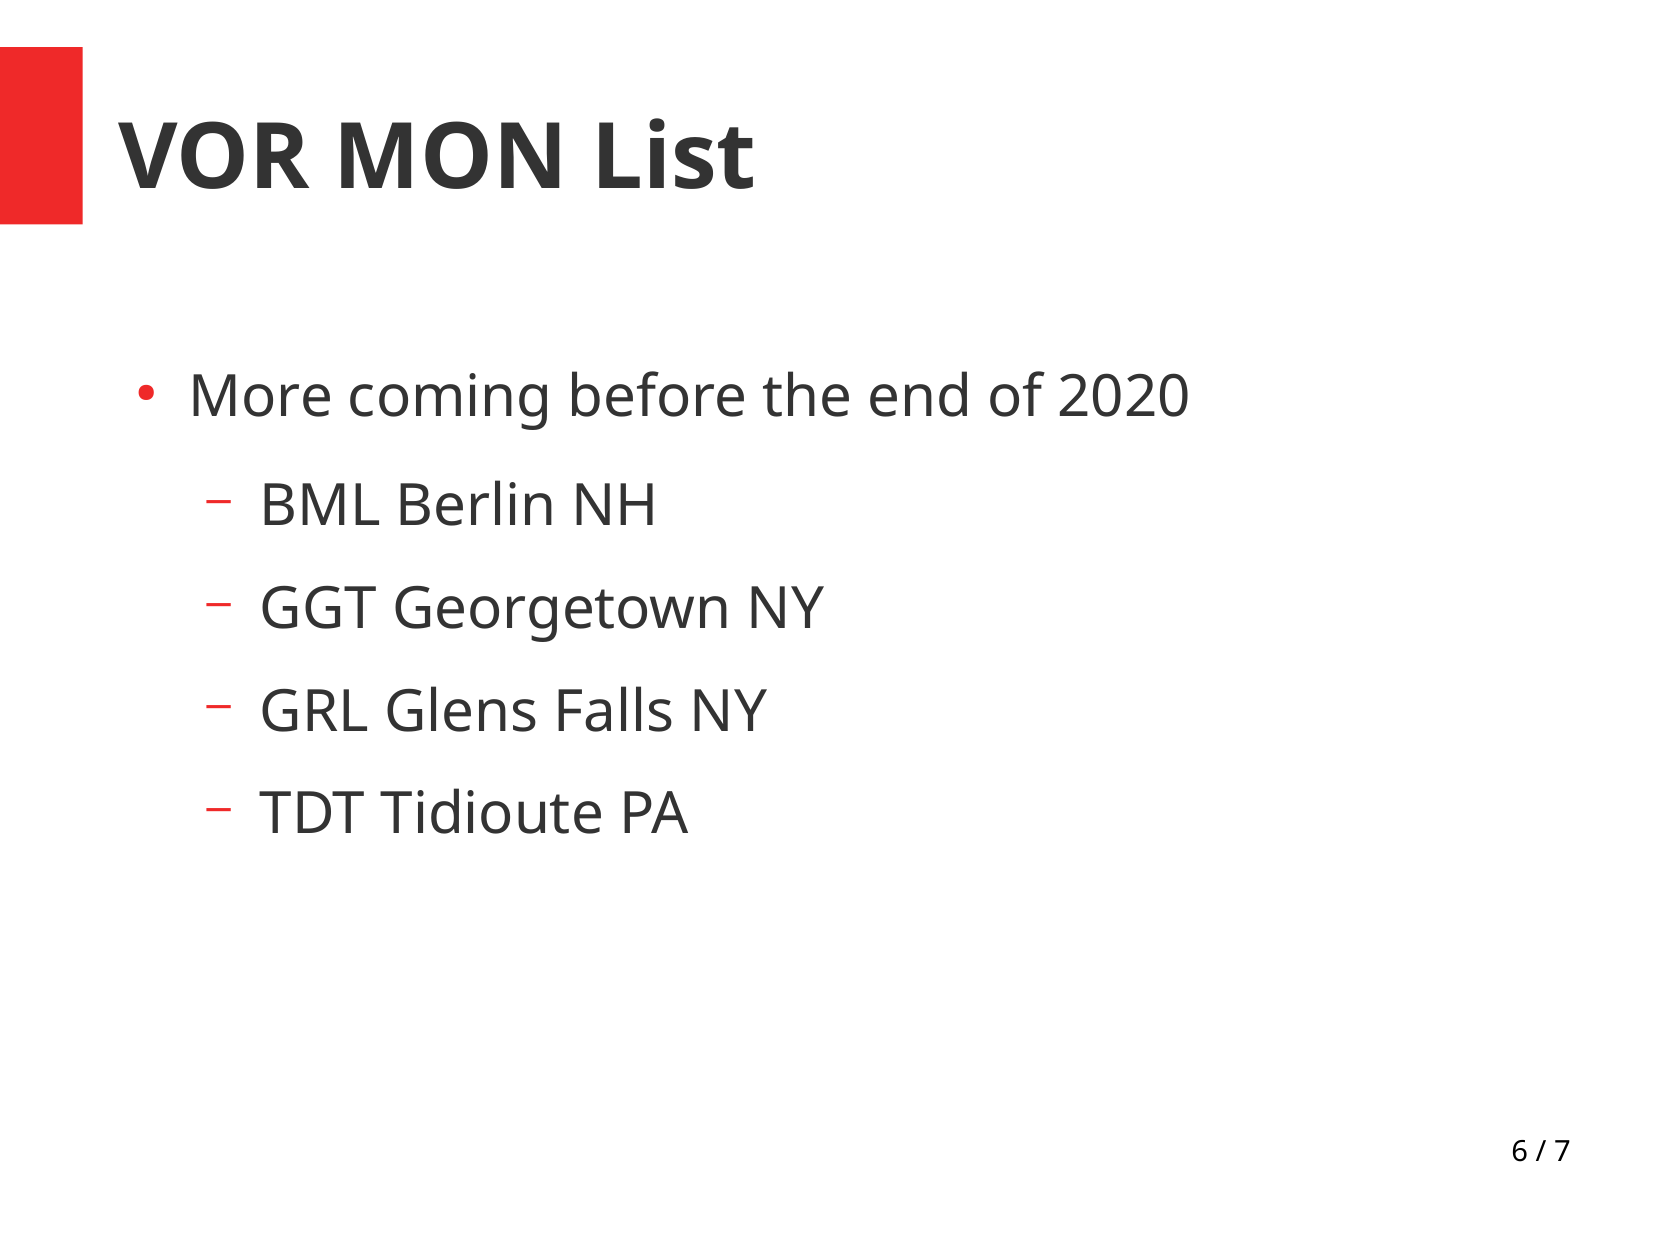

# VOR MON List
More coming before the end of 2020
BML Berlin NH
GGT Georgetown NY
GRL Glens Falls NY
TDT Tidioute PA
6